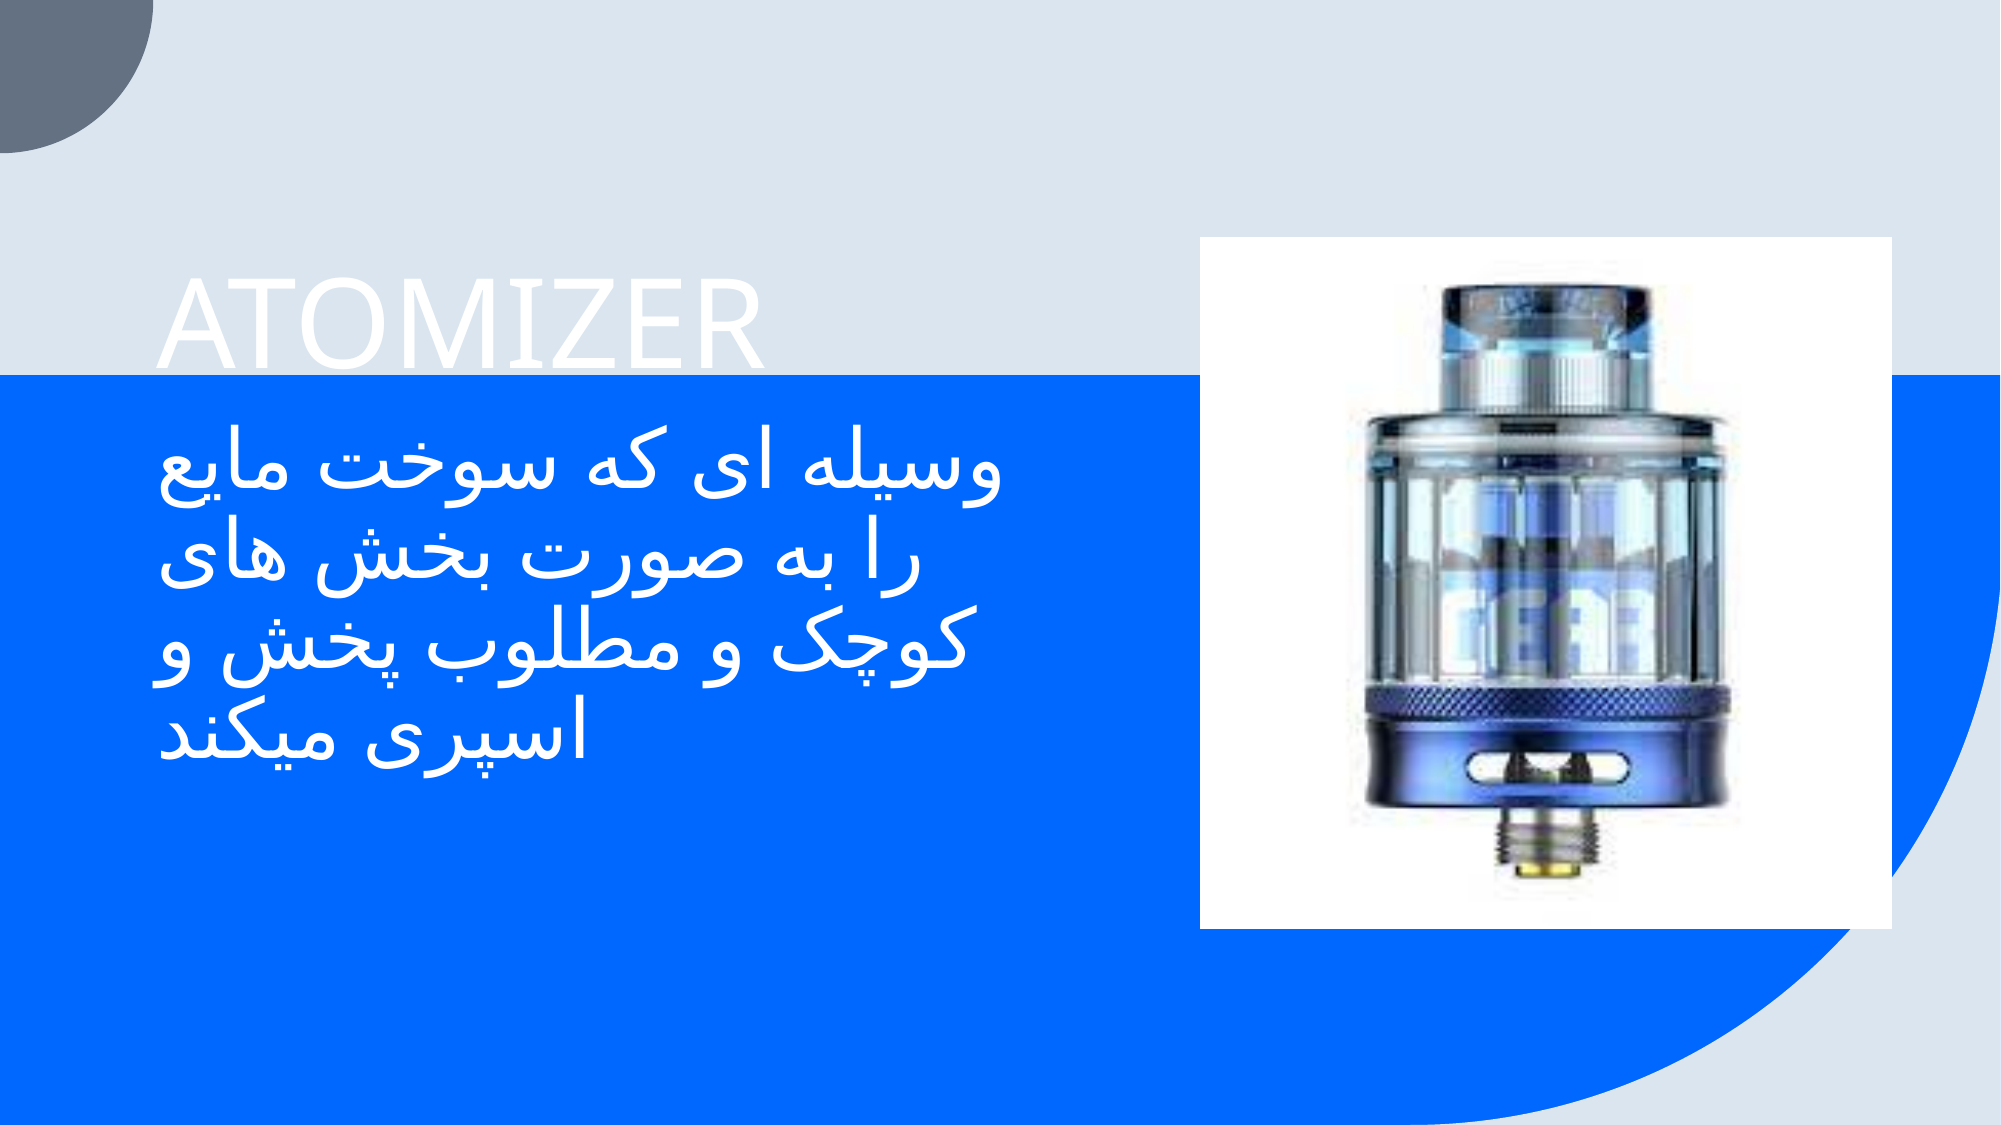

# ATOMIZER
وسیله ای که سوخت مایع را به صورت بخش های کوچک و مطلوب پخش و اسپری میکند